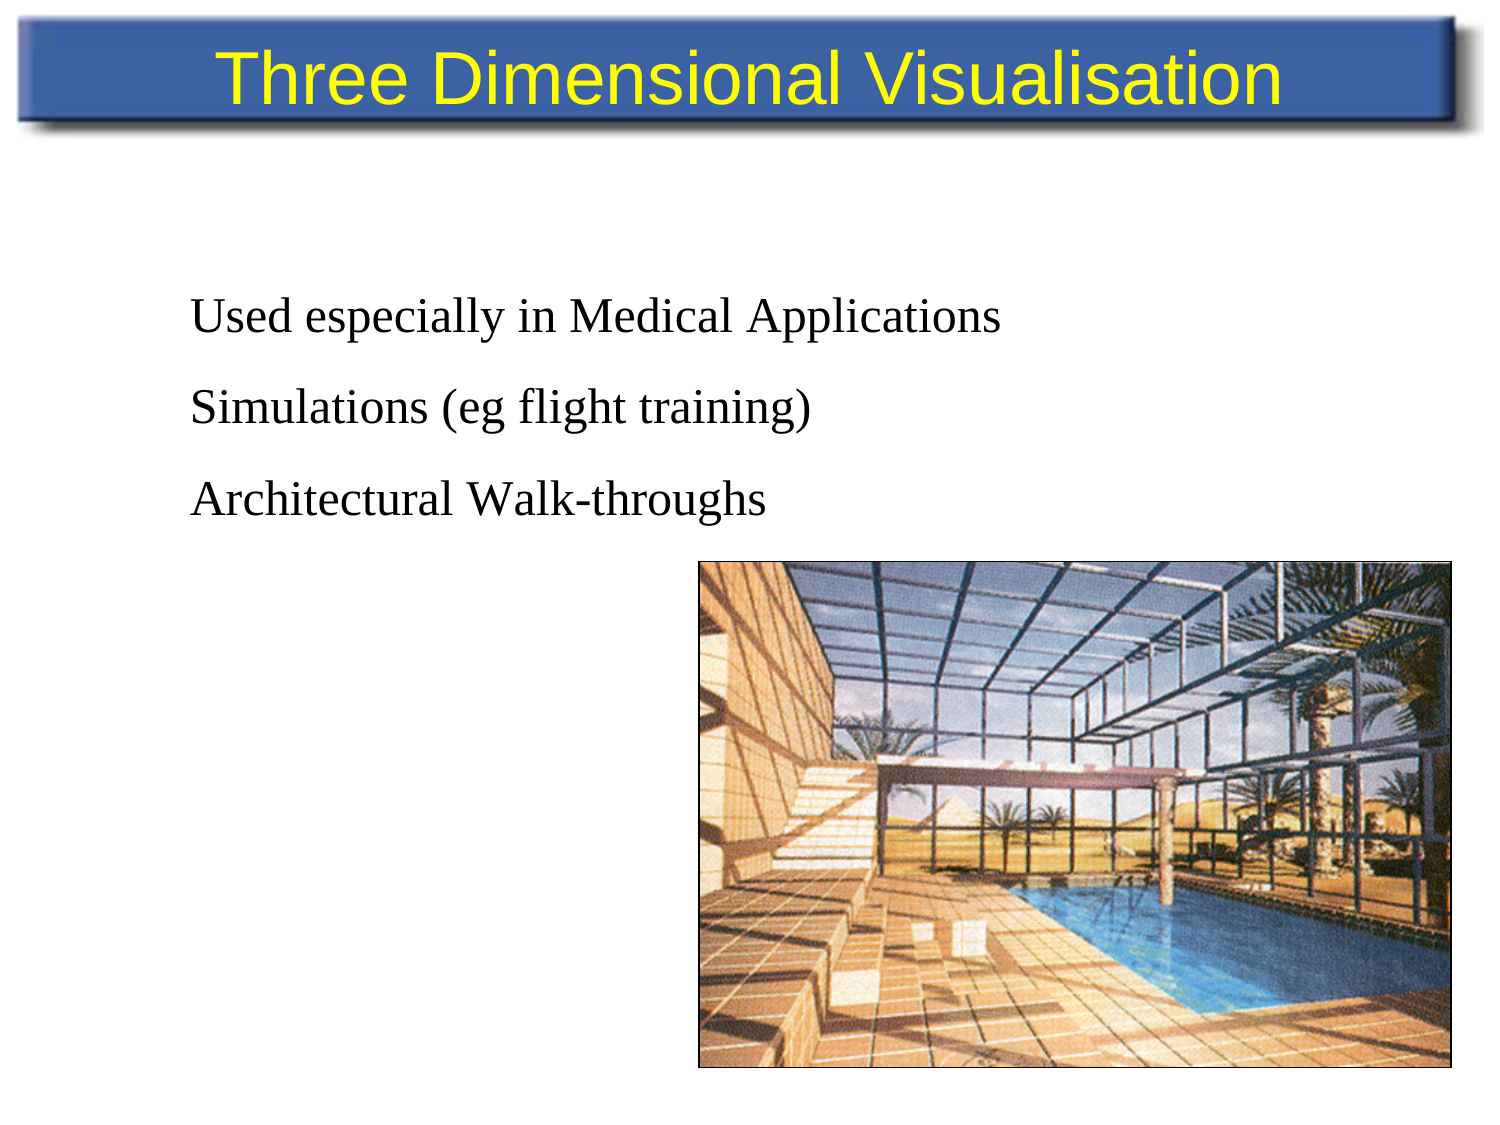

# Three Dimensional Visualisation
Used especially in Medical Applications
Simulations (eg flight training)
Architectural Walk-throughs